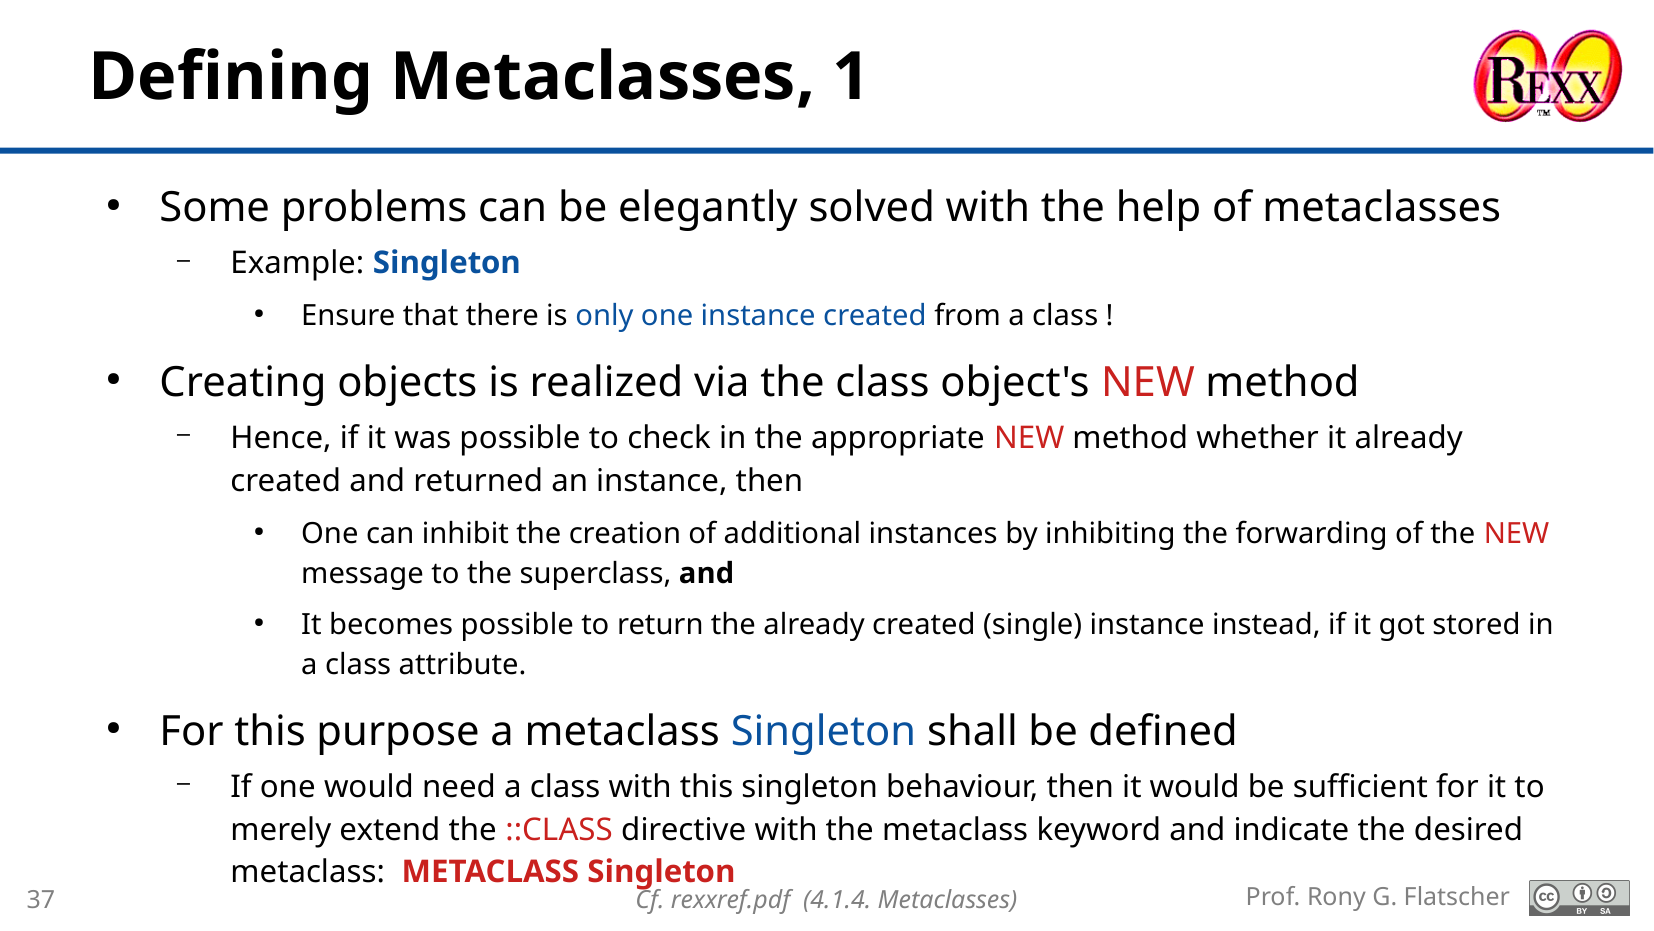

# Defining Metaclasses, 1
Some problems can be elegantly solved with the help of metaclasses
Example: Singleton
Ensure that there is only one instance created from a class !
Creating objects is realized via the class object's NEW method
Hence, if it was possible to check in the appropriate NEW method whether it already created and returned an instance, then
One can inhibit the creation of additional instances by inhibiting the forwarding of the NEW message to the superclass, and
It becomes possible to return the already created (single) instance instead, if it got stored in a class attribute.
For this purpose a metaclass Singleton shall be defined
If one would need a class with this singleton behaviour, then it would be sufficient for it to merely extend the ::CLASS directive with the metaclass keyword and indicate the desired metaclass: METACLASS Singleton
Cf. rexxref.pdf (4.1.4. Metaclasses)